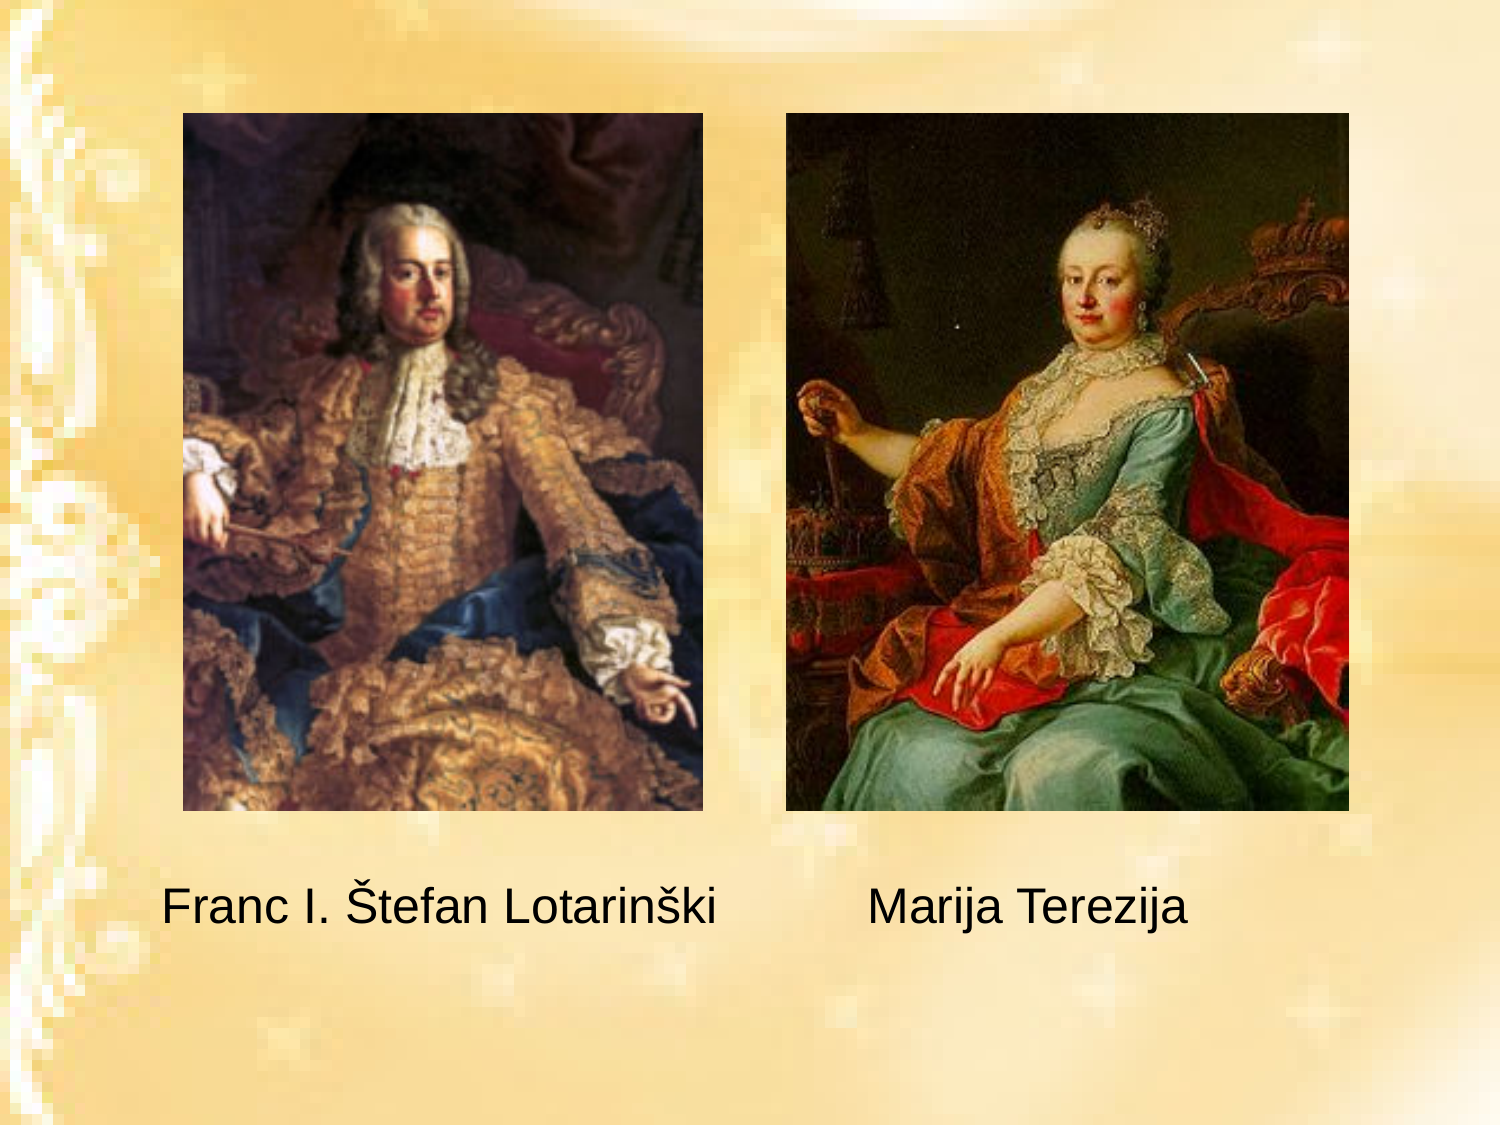

# Franc I. Štefan Lotarinški Marija Terezija